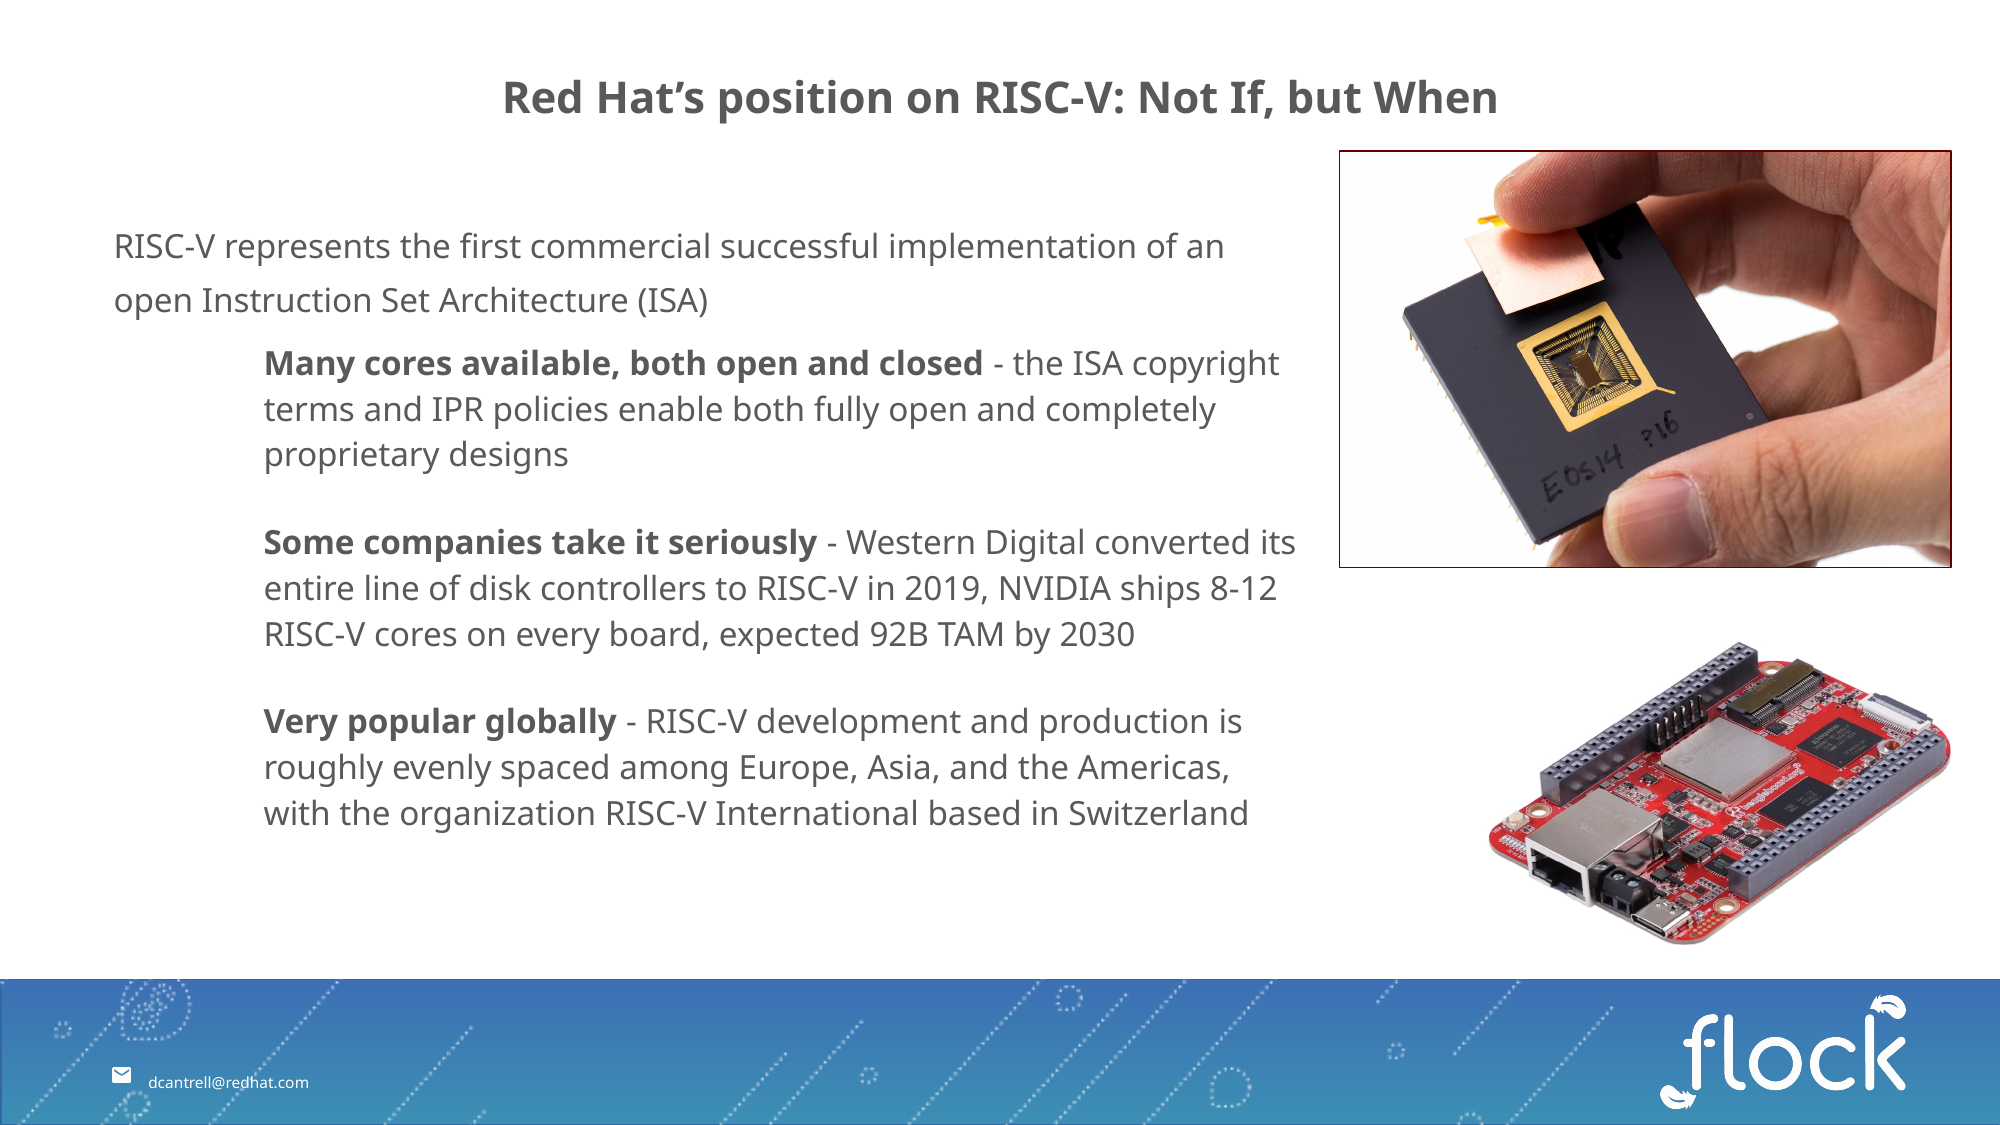

Red Hat’s position on RISC-V: Not If, but When
RISC-V represents the first commercial successful implementation of an open Instruction Set Architecture (ISA)
Many cores available, both open and closed - the ISA copyright terms and IPR policies enable both fully open and completely proprietary designs
Some companies take it seriously - Western Digital converted its entire line of disk controllers to RISC-V in 2019, NVIDIA ships 8-12 RISC-V cores on every board, expected 92B TAM by 2030
Very popular globally - RISC-V development and production is roughly evenly spaced among Europe, Asia, and the Americas, with the organization RISC-V International based in Switzerland
# dcantrell@redhat.com